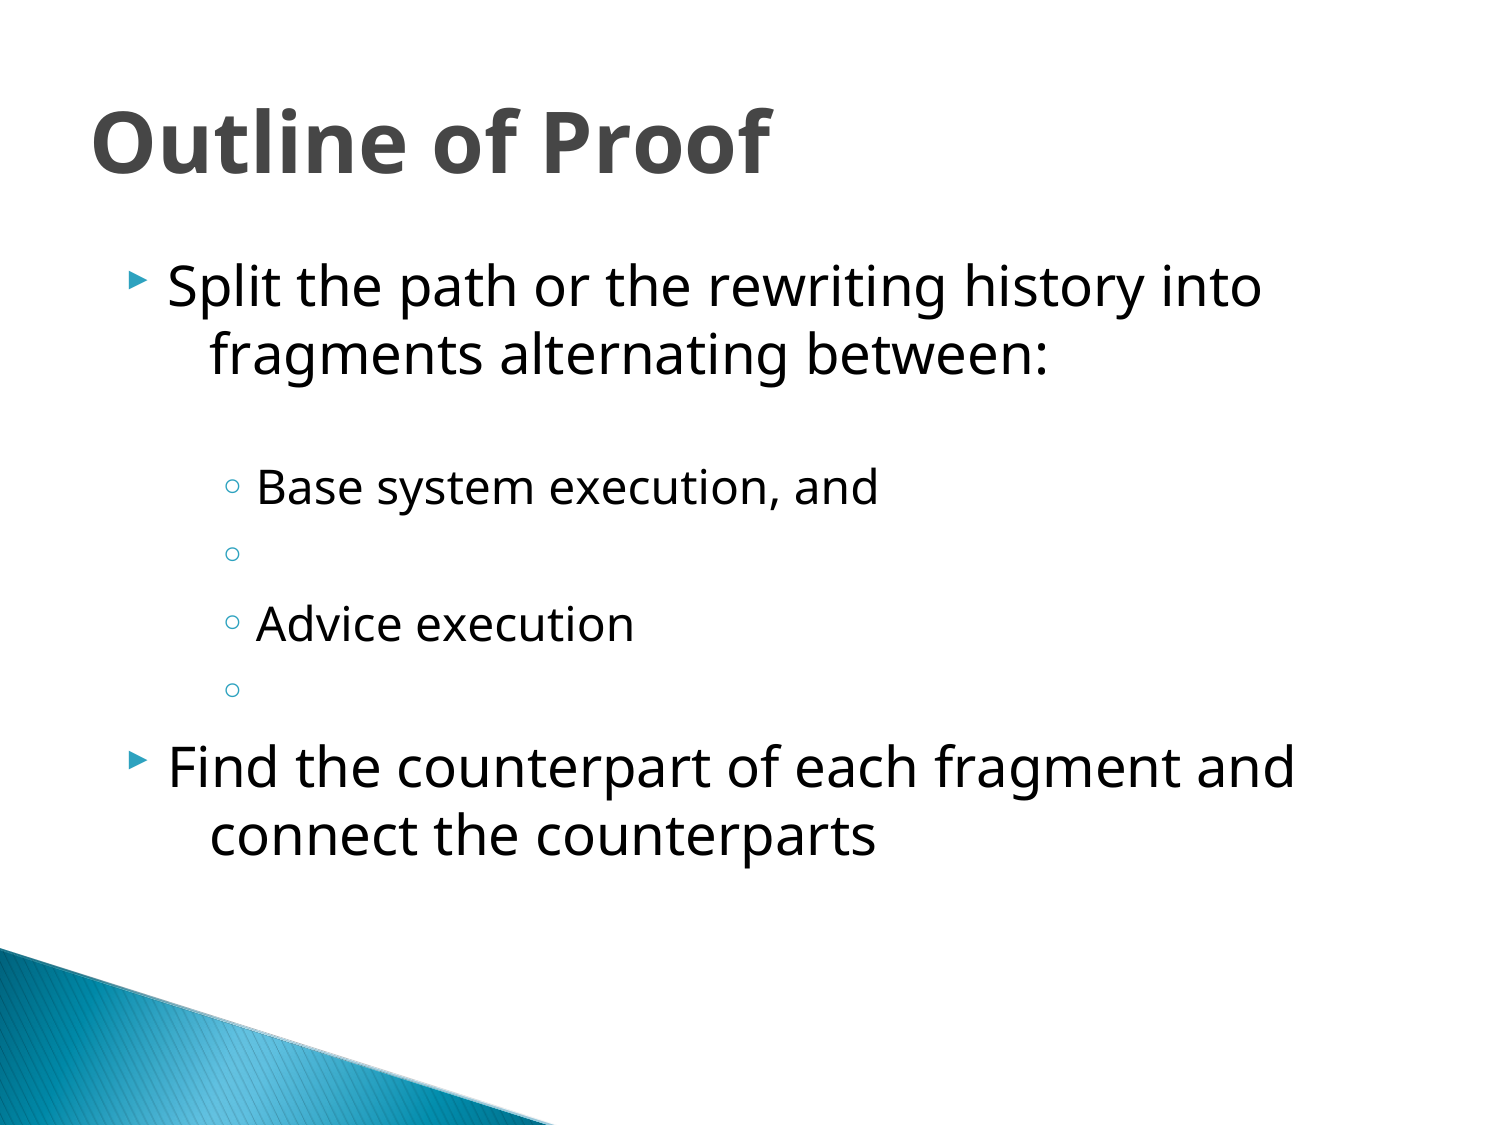

# Outline of Proof
Split the path or the rewriting history into fragments alternating between:
Base system execution, and
Advice execution
Find the counterpart of each fragment and connect the counterparts